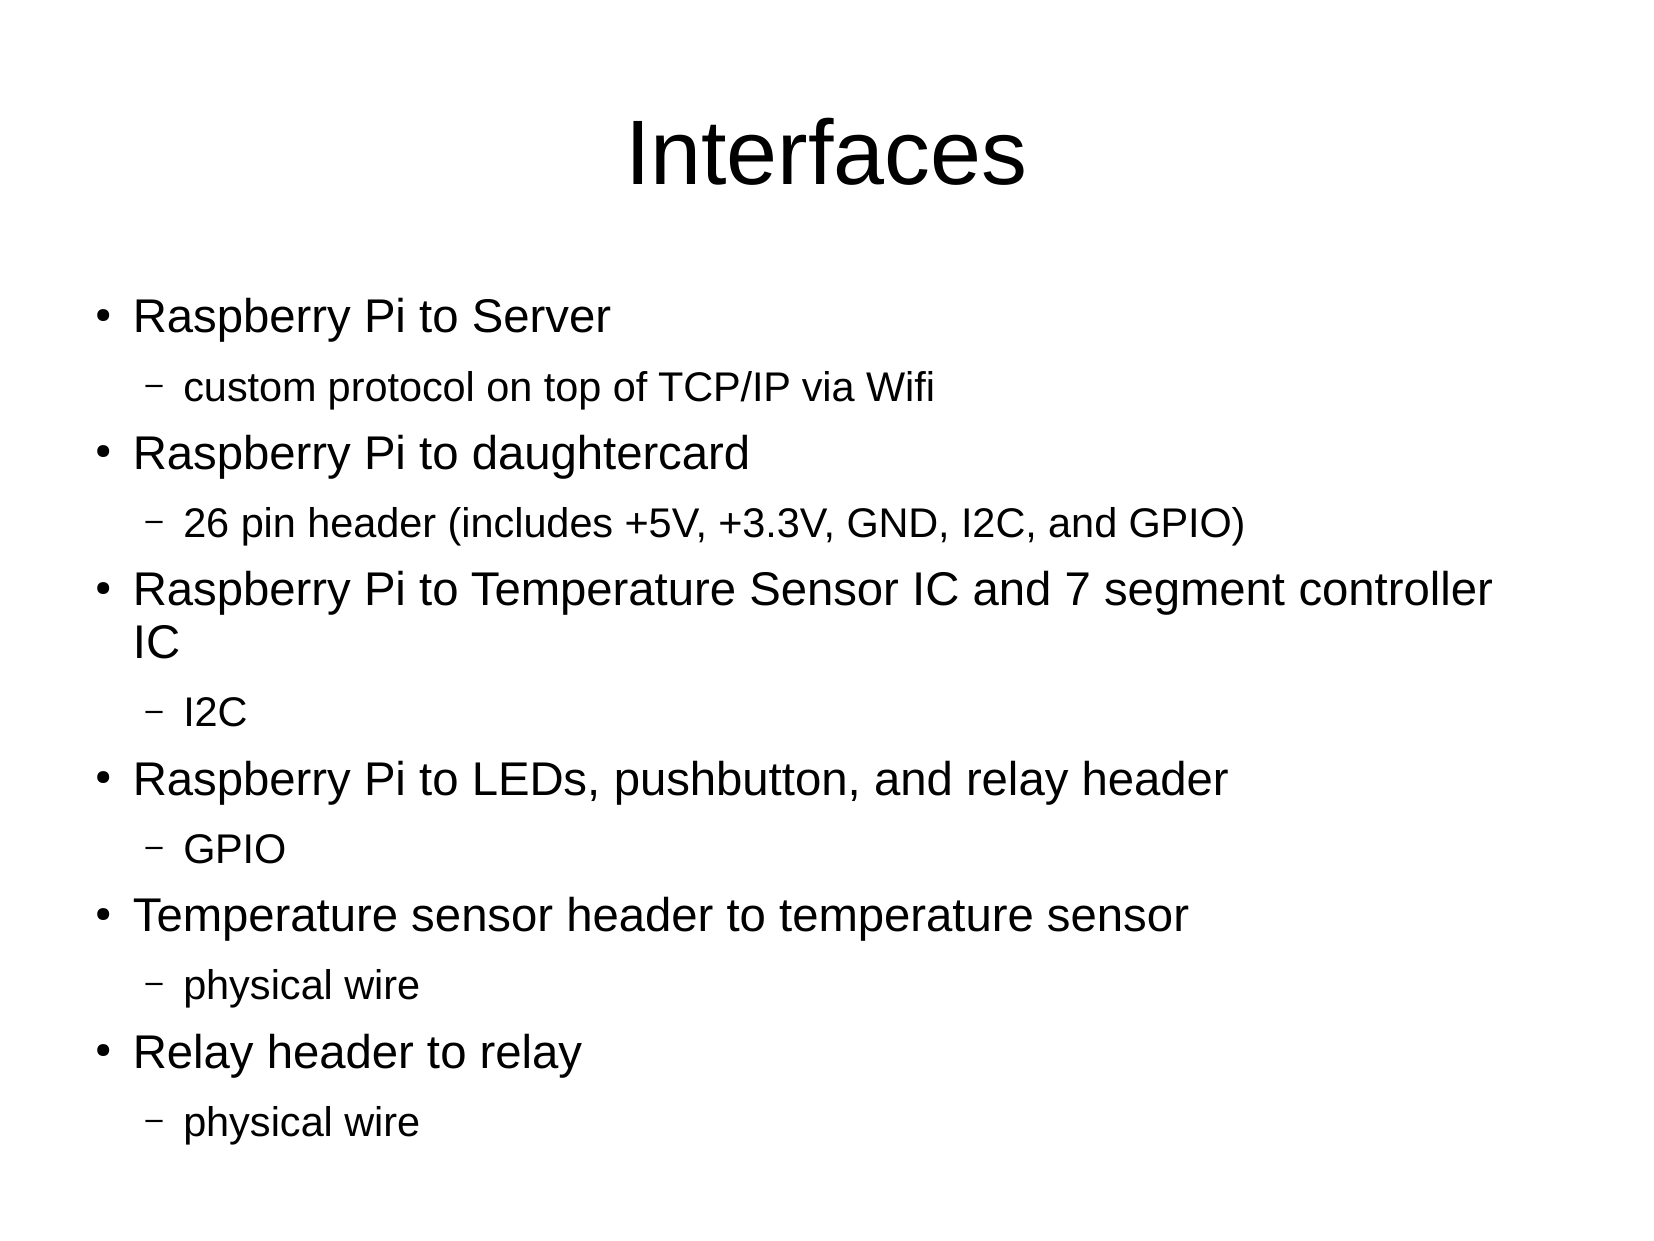

# Interfaces
Raspberry Pi to Server
custom protocol on top of TCP/IP via Wifi
Raspberry Pi to daughtercard
26 pin header (includes +5V, +3.3V, GND, I2C, and GPIO)
Raspberry Pi to Temperature Sensor IC and 7 segment controller IC
I2C
Raspberry Pi to LEDs, pushbutton, and relay header
GPIO
Temperature sensor header to temperature sensor
physical wire
Relay header to relay
physical wire